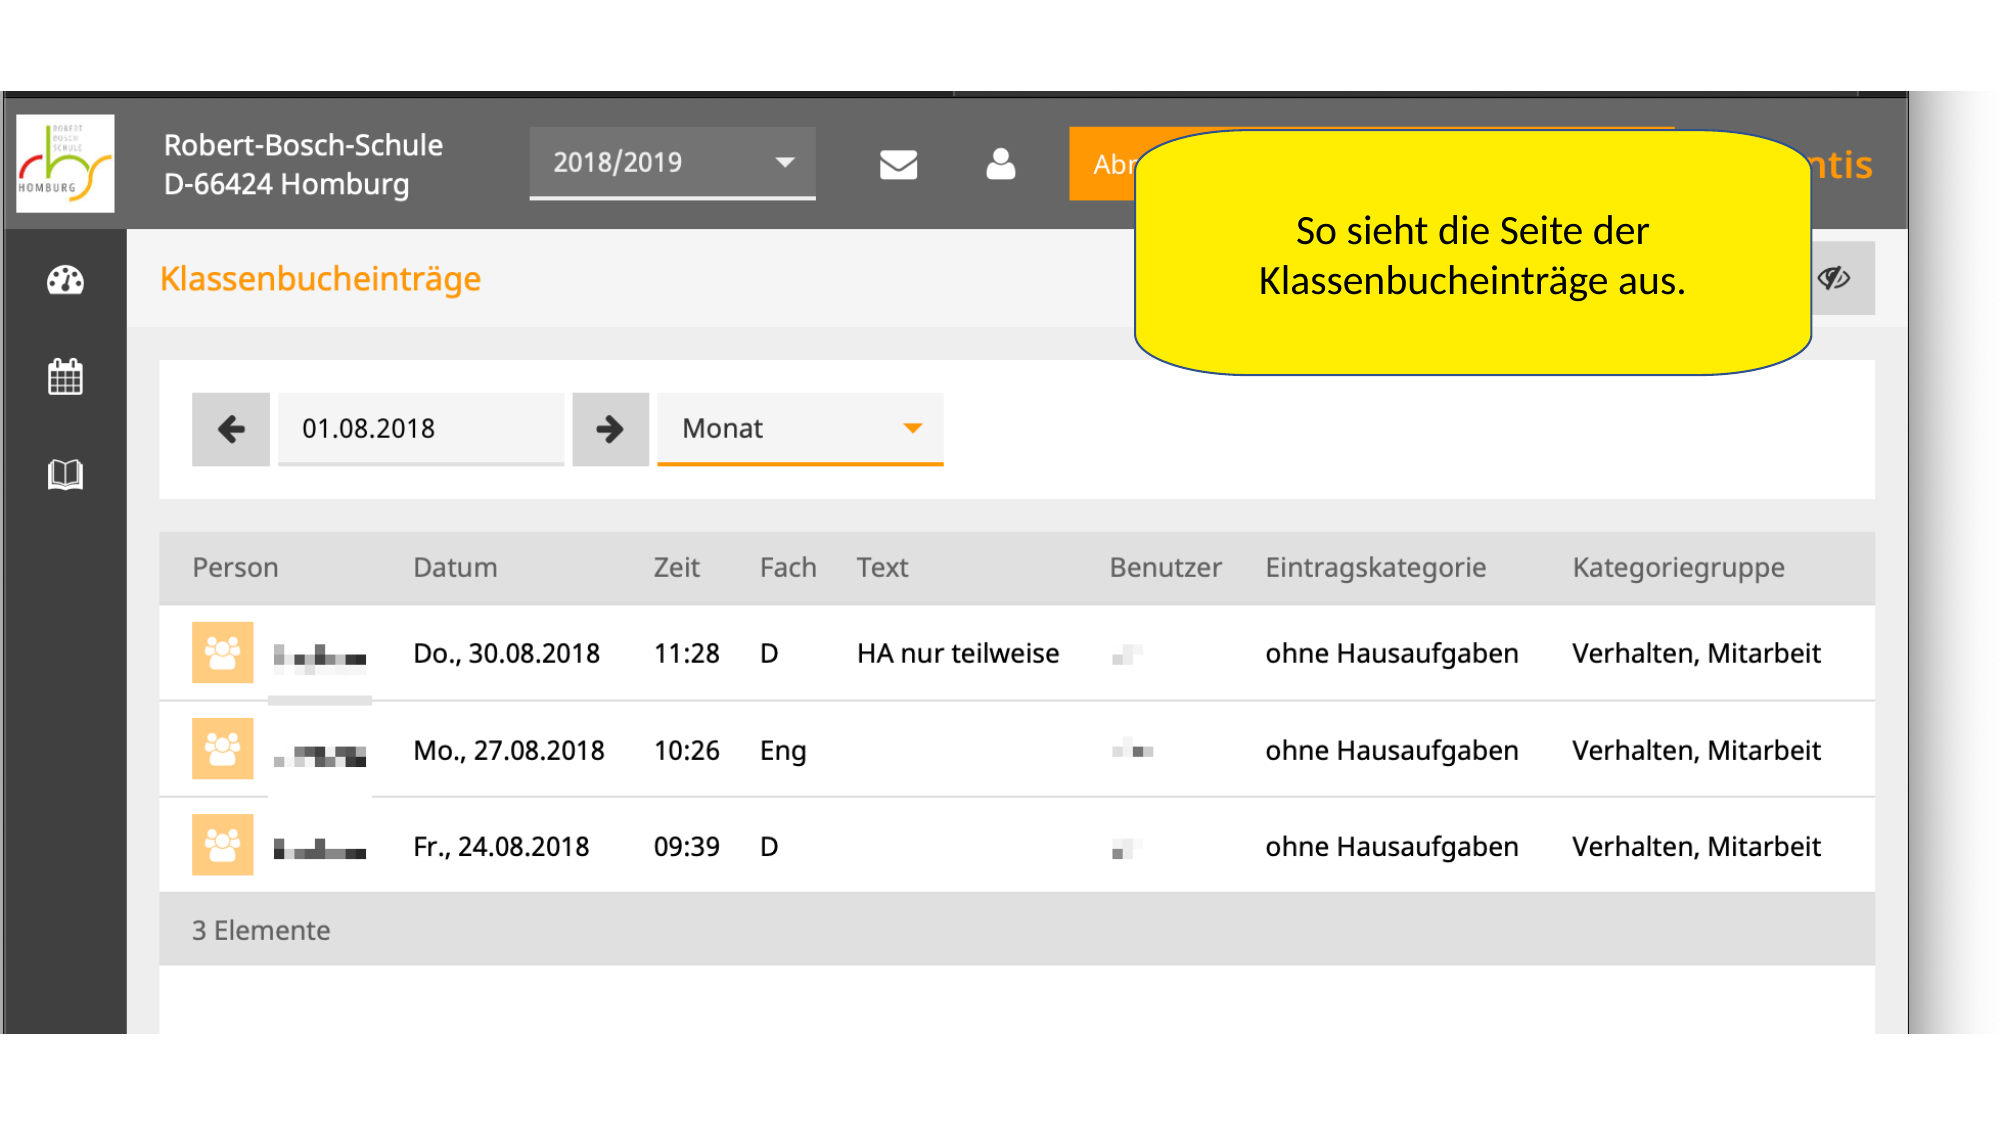

So sieht die Seite der Klassenbucheinträge aus.